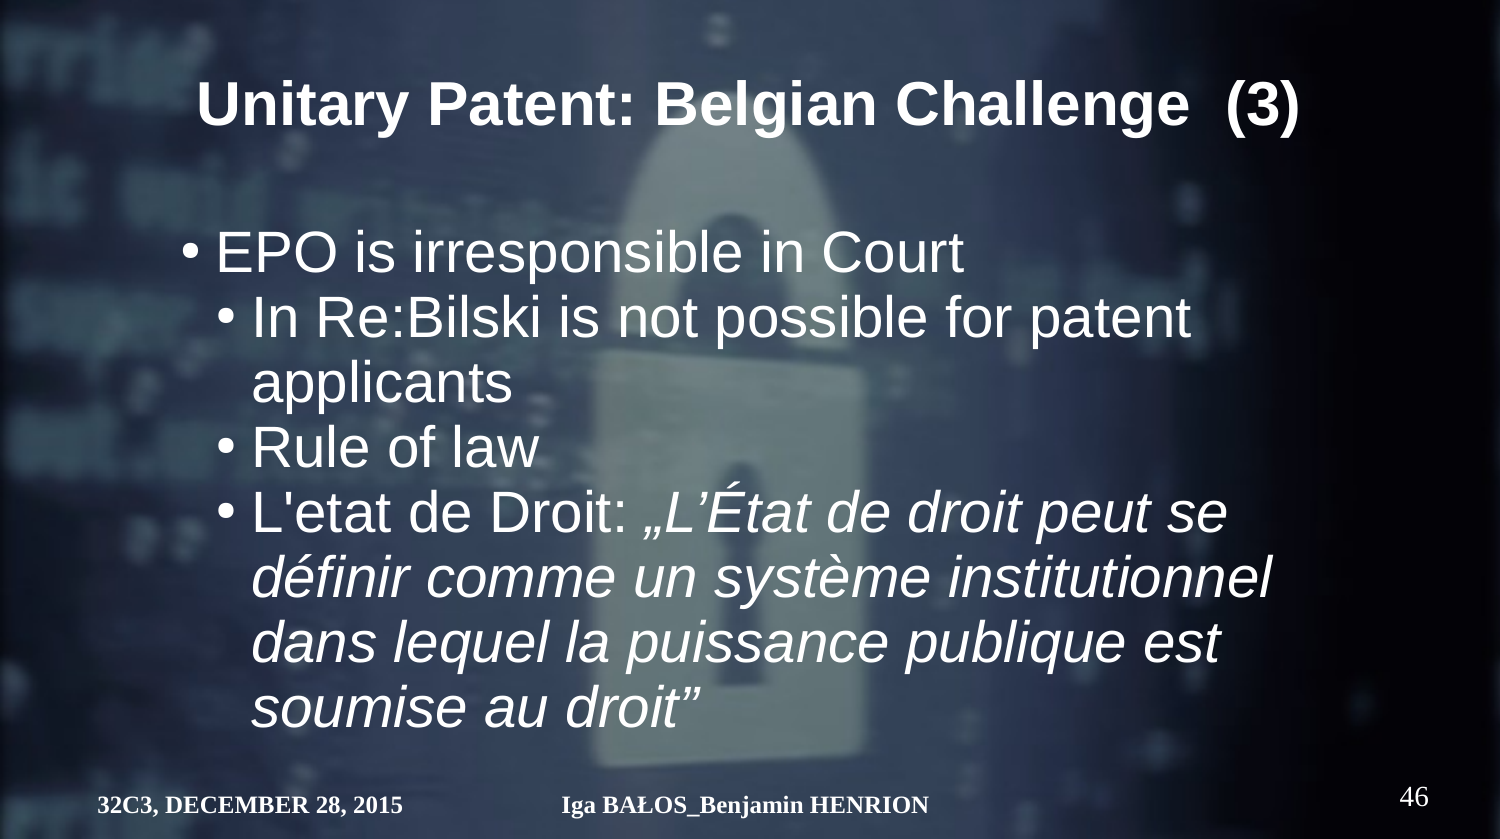

# Unitary Patent: Belgian Challenge (3)
EPO is irresponsible in Court
In Re:Bilski is not possible for patent applicants
Rule of law
L'etat de Droit: „L’État de droit peut se définir comme un système institutionnel dans lequel la puissance publique est soumise au droit”
46
32C3, DECEMBER 22, 2015
Iga BAŁOS_Benjamin HENRION